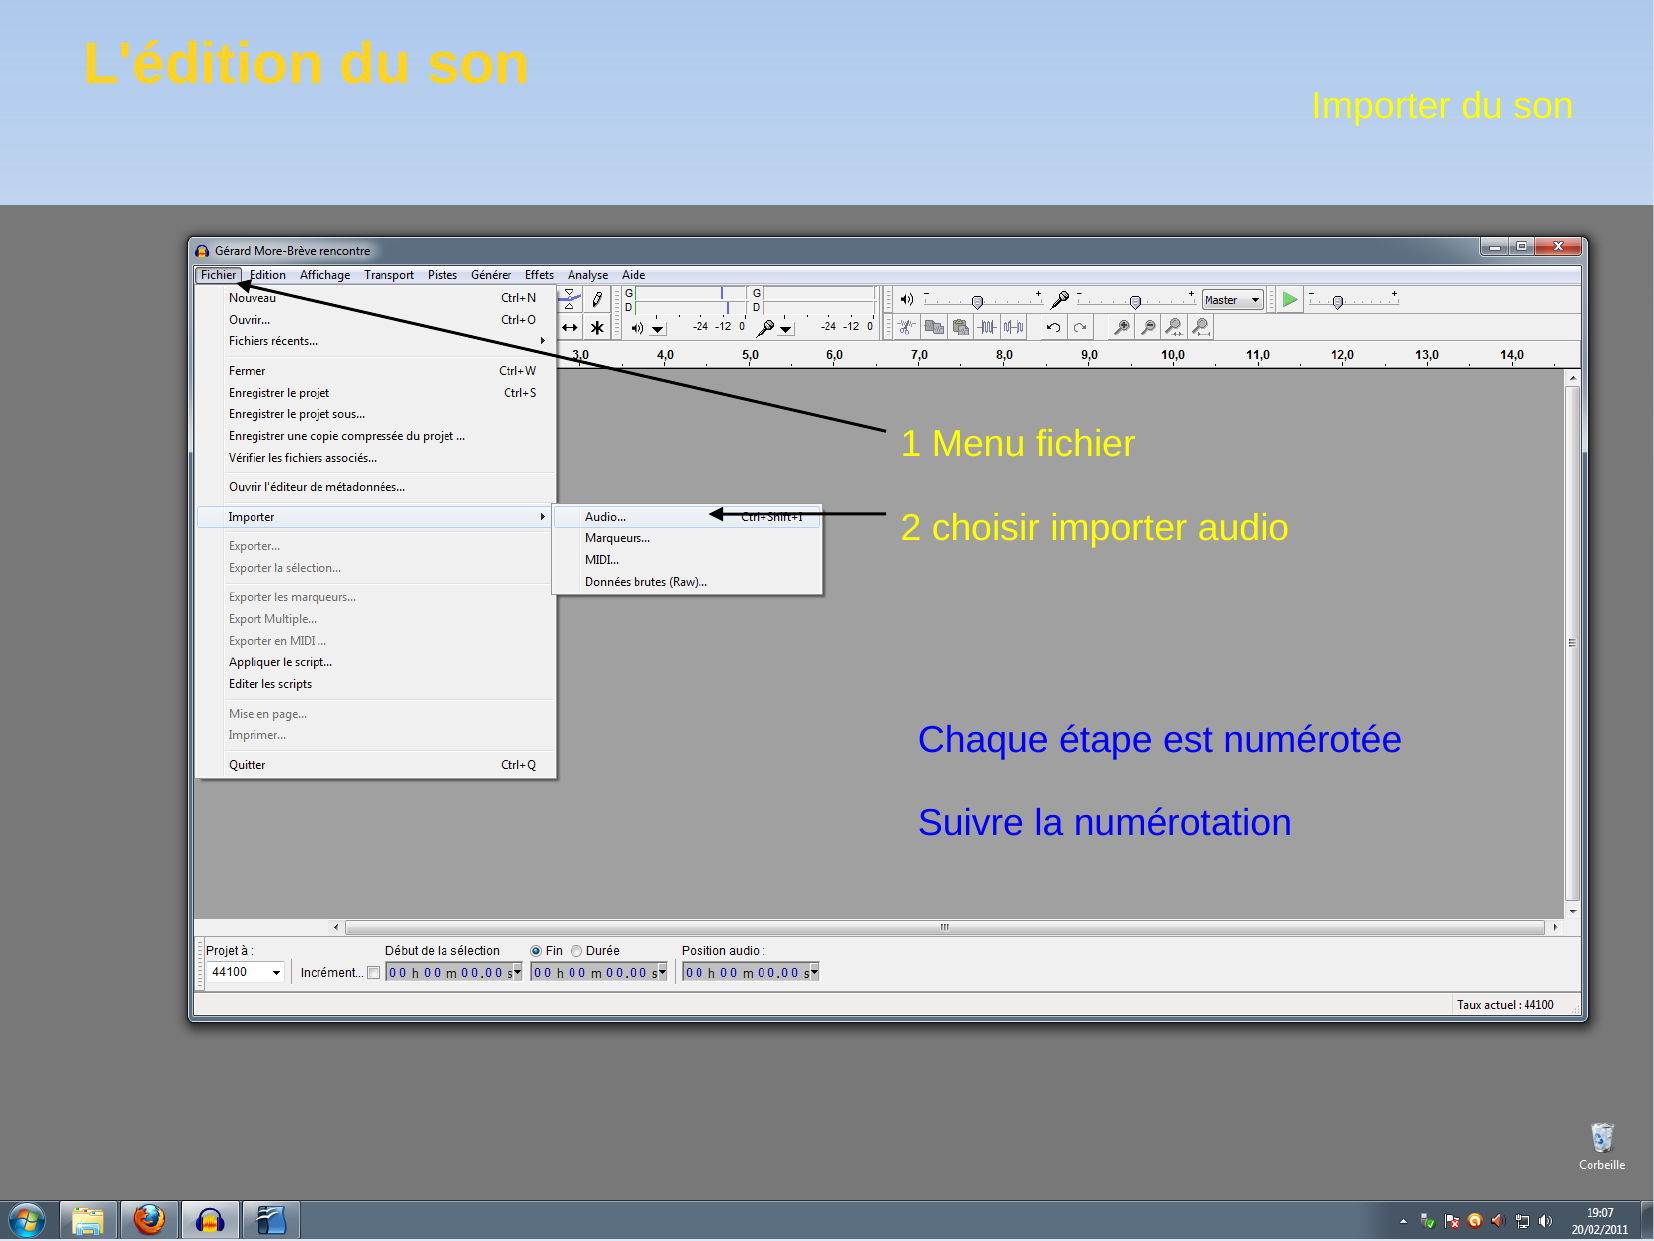

L'édition du son
 Importer du son
#
1 Menu fichier
2 choisir importer audio
Chaque étape est numérotée
Suivre la numérotation